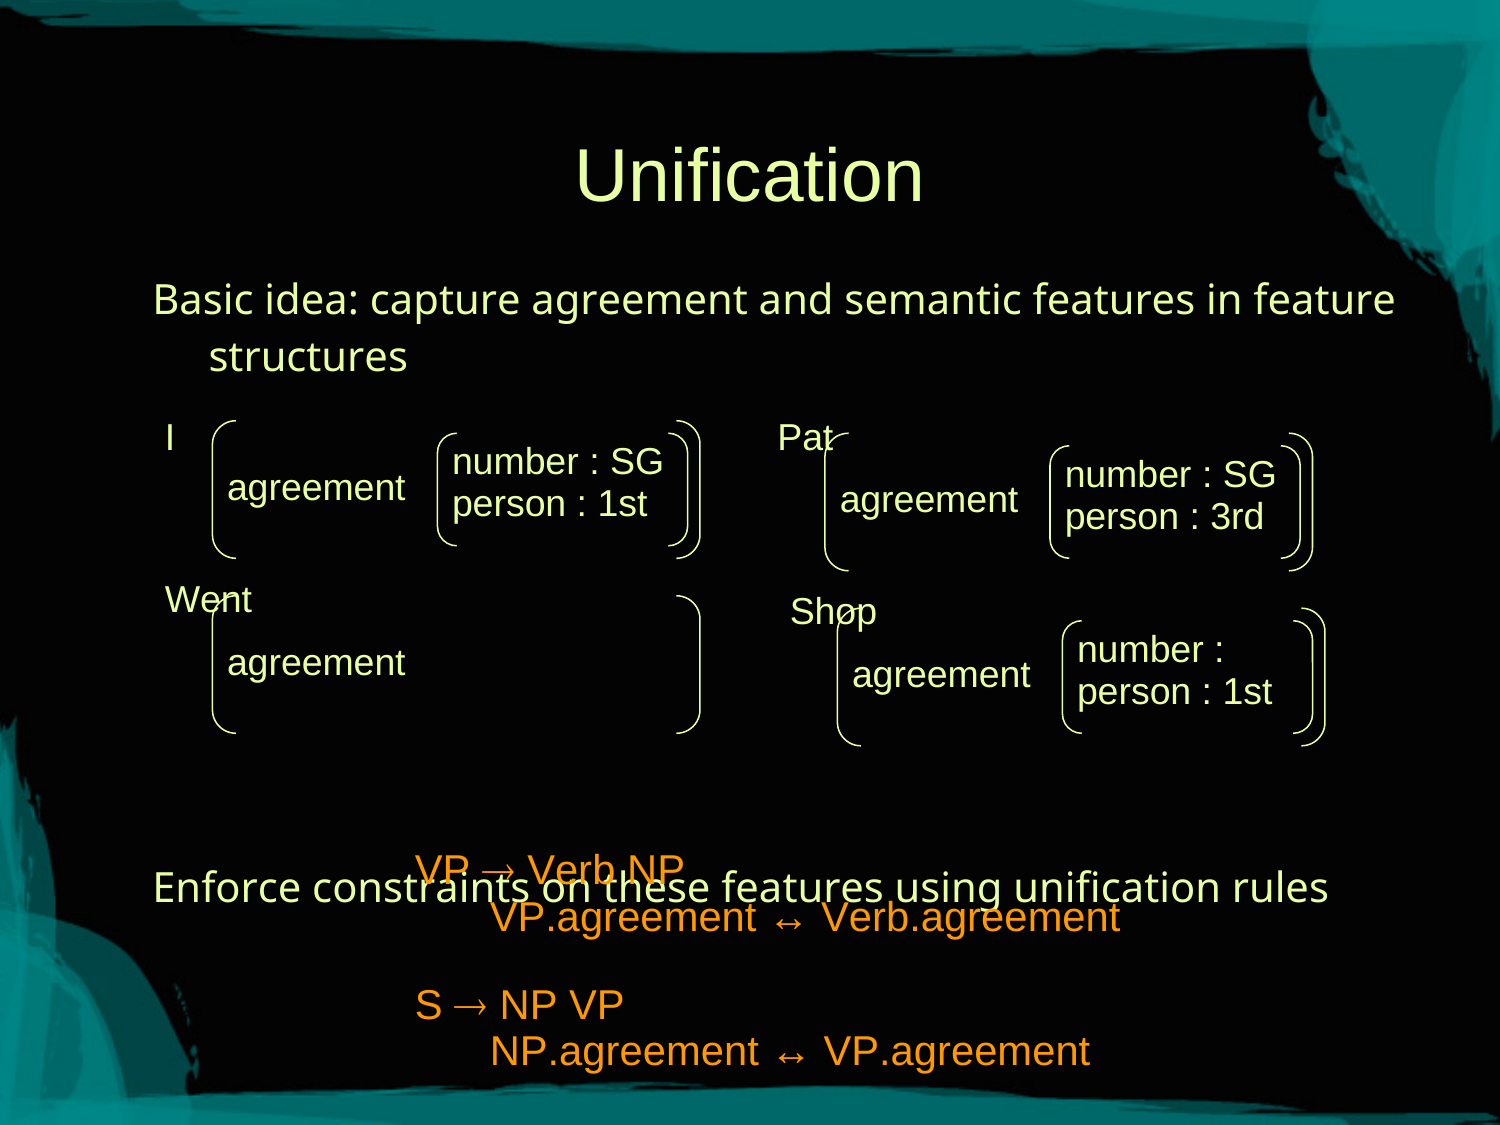

# Unification
Basic idea: capture agreement and semantic features in feature structures
Enforce constraints on these features using unification rules
I
number : SG
person : 1st
agreement
Pat
number : SG
person : 3rd
agreement
Went
agreement
Shop
number :
person : 1st
agreement
VP  Verb NP
VP.agreement ↔ Verb.agreement
S  NP VP
NP.agreement ↔ VP.agreement